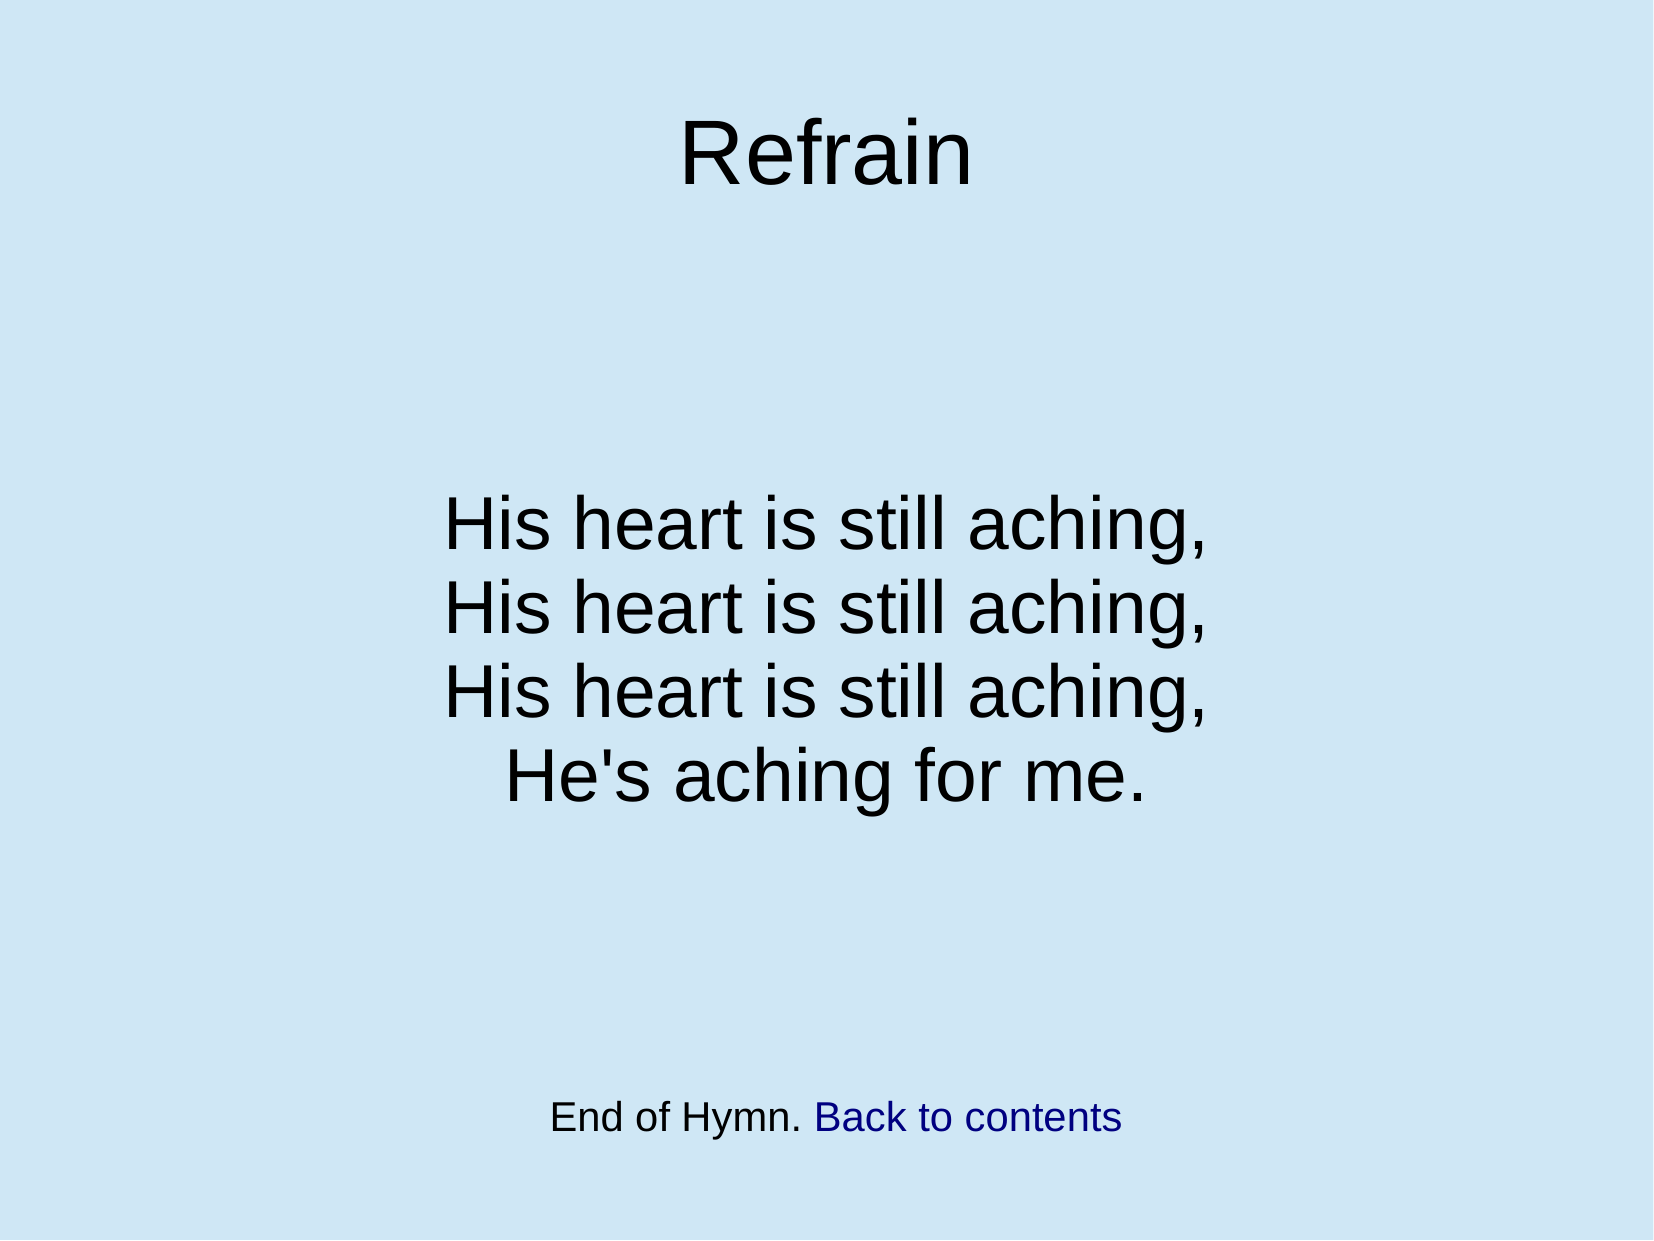

# Refrain
His heart is still aching,
His heart is still aching,
His heart is still aching,
He's aching for me.
 End of Hymn. Back to contents